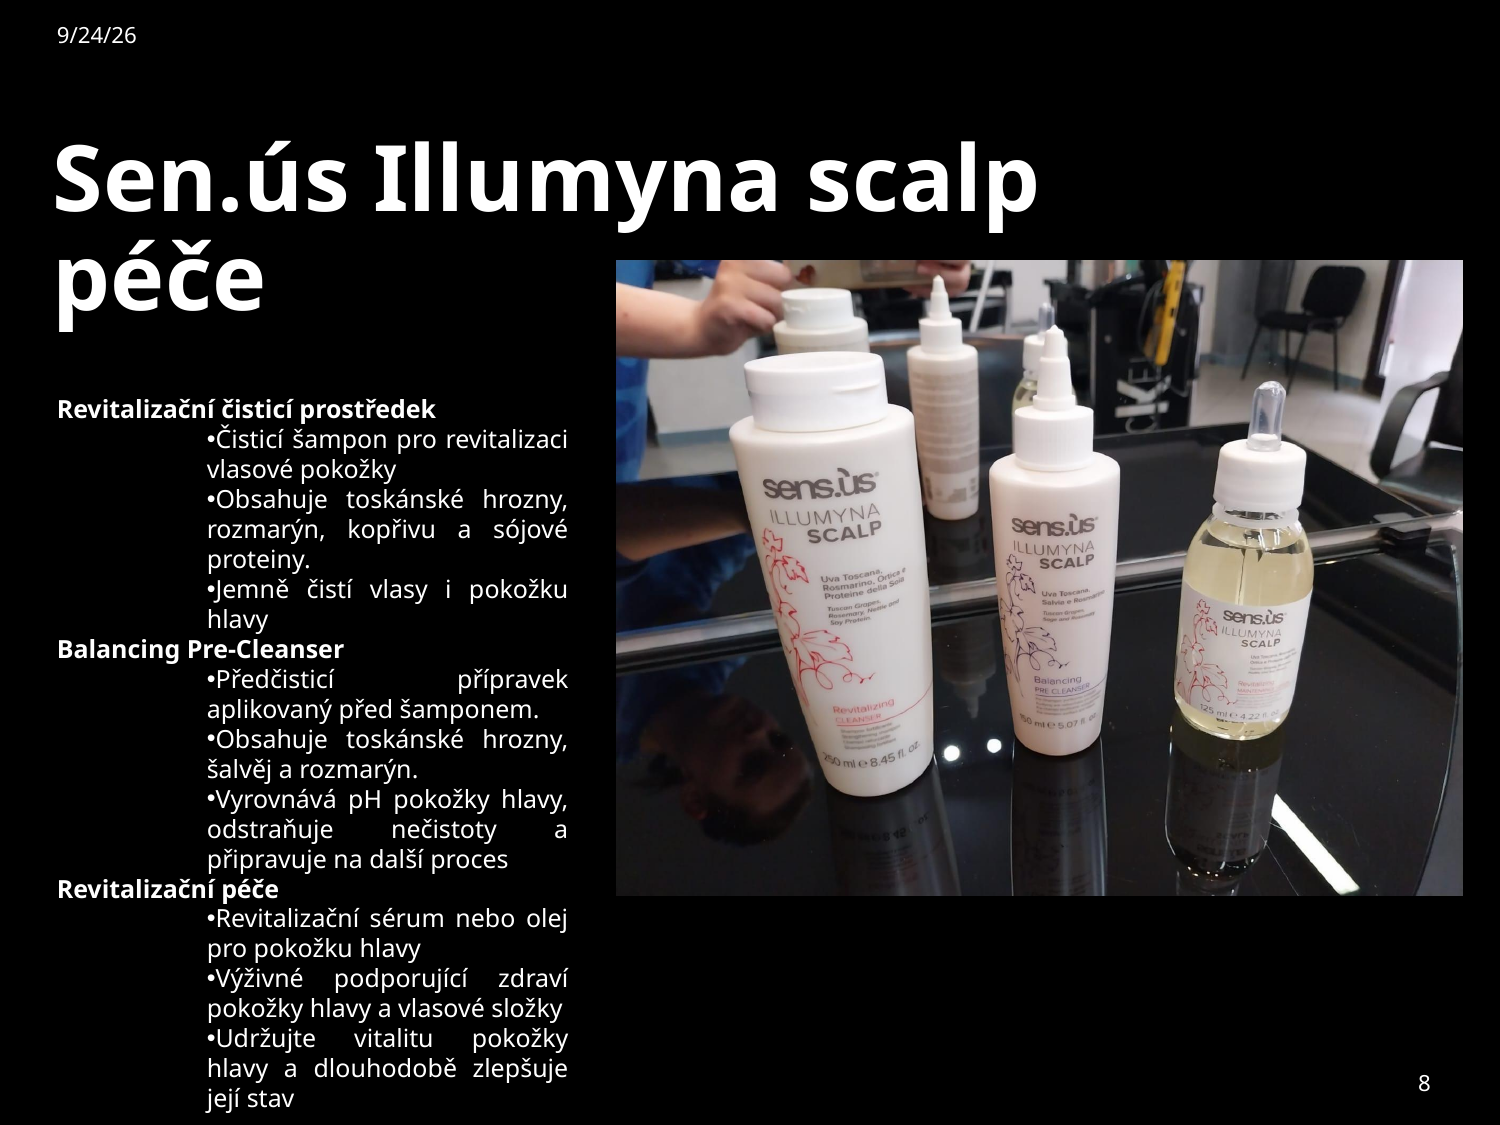

# Sen.ús Illumyna scalp péče
Revitalizační čisticí prostředek
Čisticí šampon pro revitalizaci vlasové pokožky
Obsahuje toskánské hrozny, rozmarýn, kopřivu a sójové proteiny.
Jemně čistí vlasy i pokožku hlavy
Balancing Pre-Cleanser
Předčisticí přípravek aplikovaný před šamponem.
Obsahuje toskánské hrozny, šalvěj a rozmarýn.
Vyrovnává pH pokožky hlavy, odstraňuje nečistoty a připravuje na další proces
Revitalizační péče
Revitalizační sérum nebo olej pro pokožku hlavy
Výživné podporující zdraví pokožky hlavy a vlasové složky
Udržujte vitalitu pokožky hlavy a dlouhodobě zlepšuje její stav